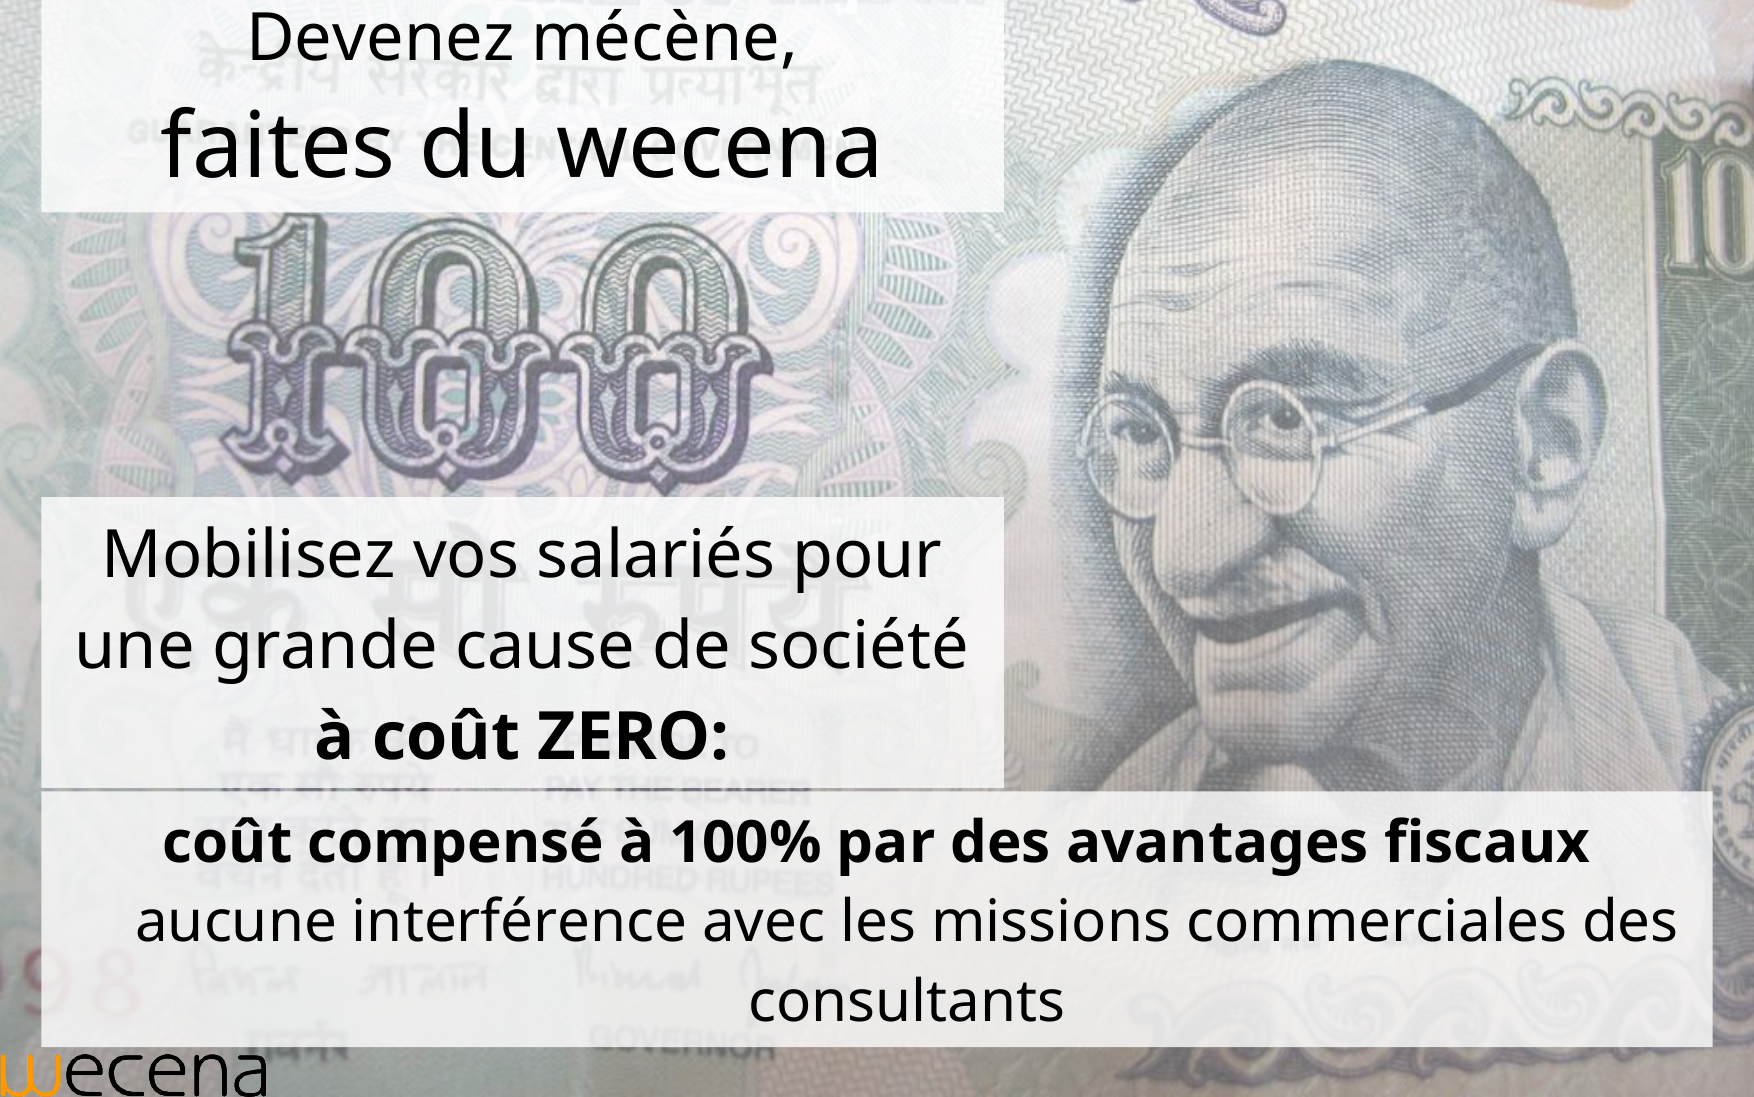

# Devenez mécène, faites du wecena
Mobilisez vos salariés pour une grande cause de société à coût ZERO:
coût compensé à 100% par des avantages fiscaux
aucune interférence avec les missions commerciales des consultants